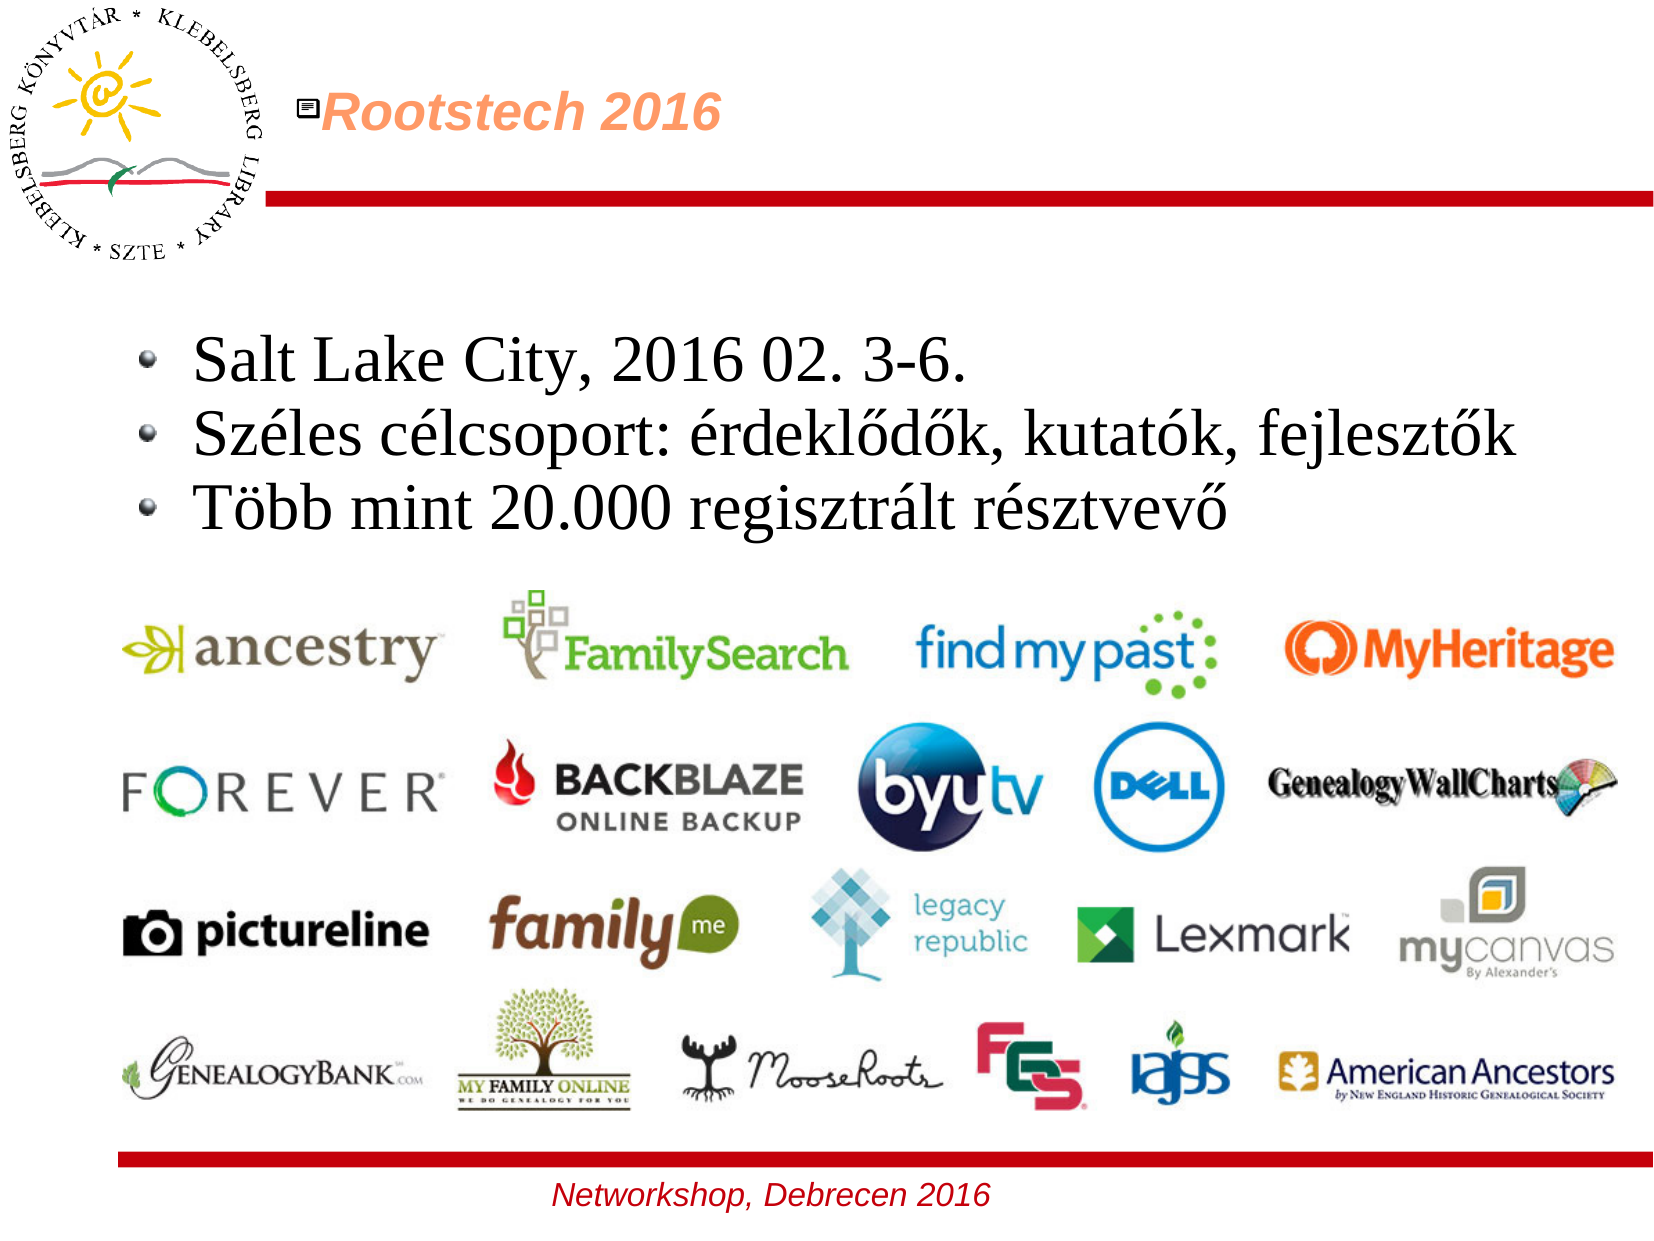

# Rootstech 2016
Salt Lake City, 2016 02. 3-6.
Széles célcsoport: érdeklődők, kutatók, fejlesztők
Több mint 20.000 regisztrált résztvevő